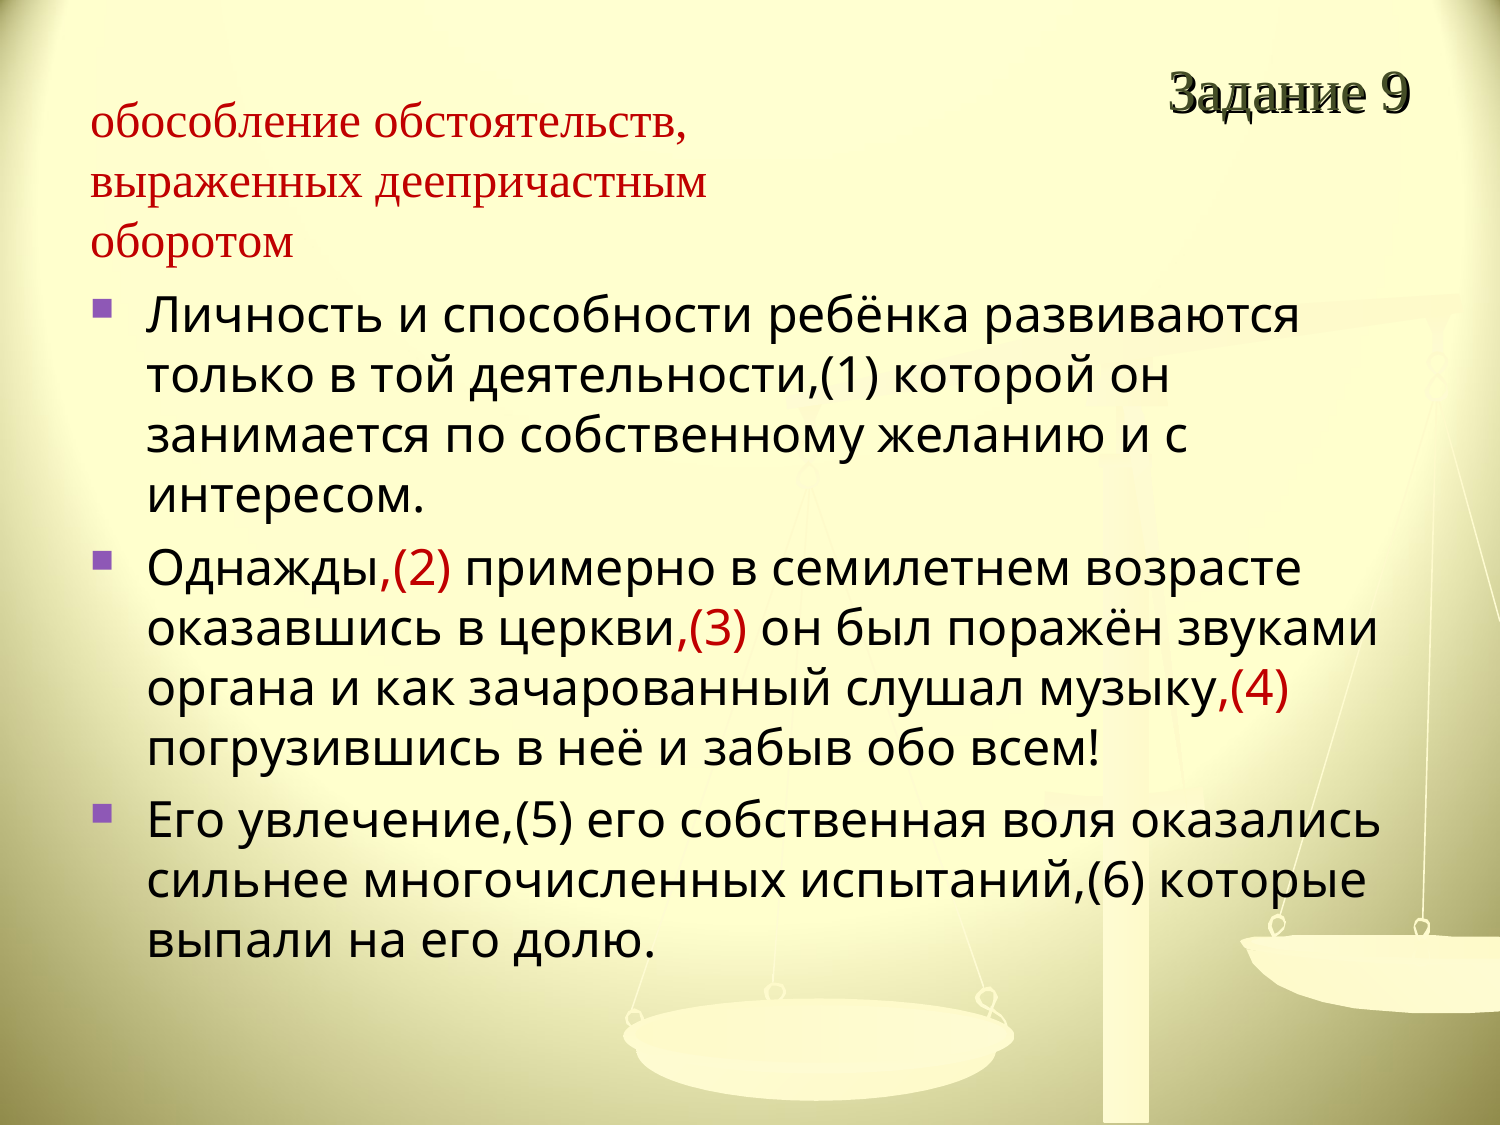

обособление обстоятельств, выраженных деепричастным оборотом
# Задание 9
Личность и способности ребёнка развиваются только в той деятельности,(1) которой он занимается по собственному желанию и с интересом.
Однажды,(2) примерно в семилетнем возрасте оказавшись в церкви,(3) он был поражён звуками органа и как зачарованный слушал музыку,(4) погрузившись в неё и забыв обо всем!
Его увлечение,(5) его собственная воля оказались сильнее многочисленных испытаний,(6) которые выпали на его долю.